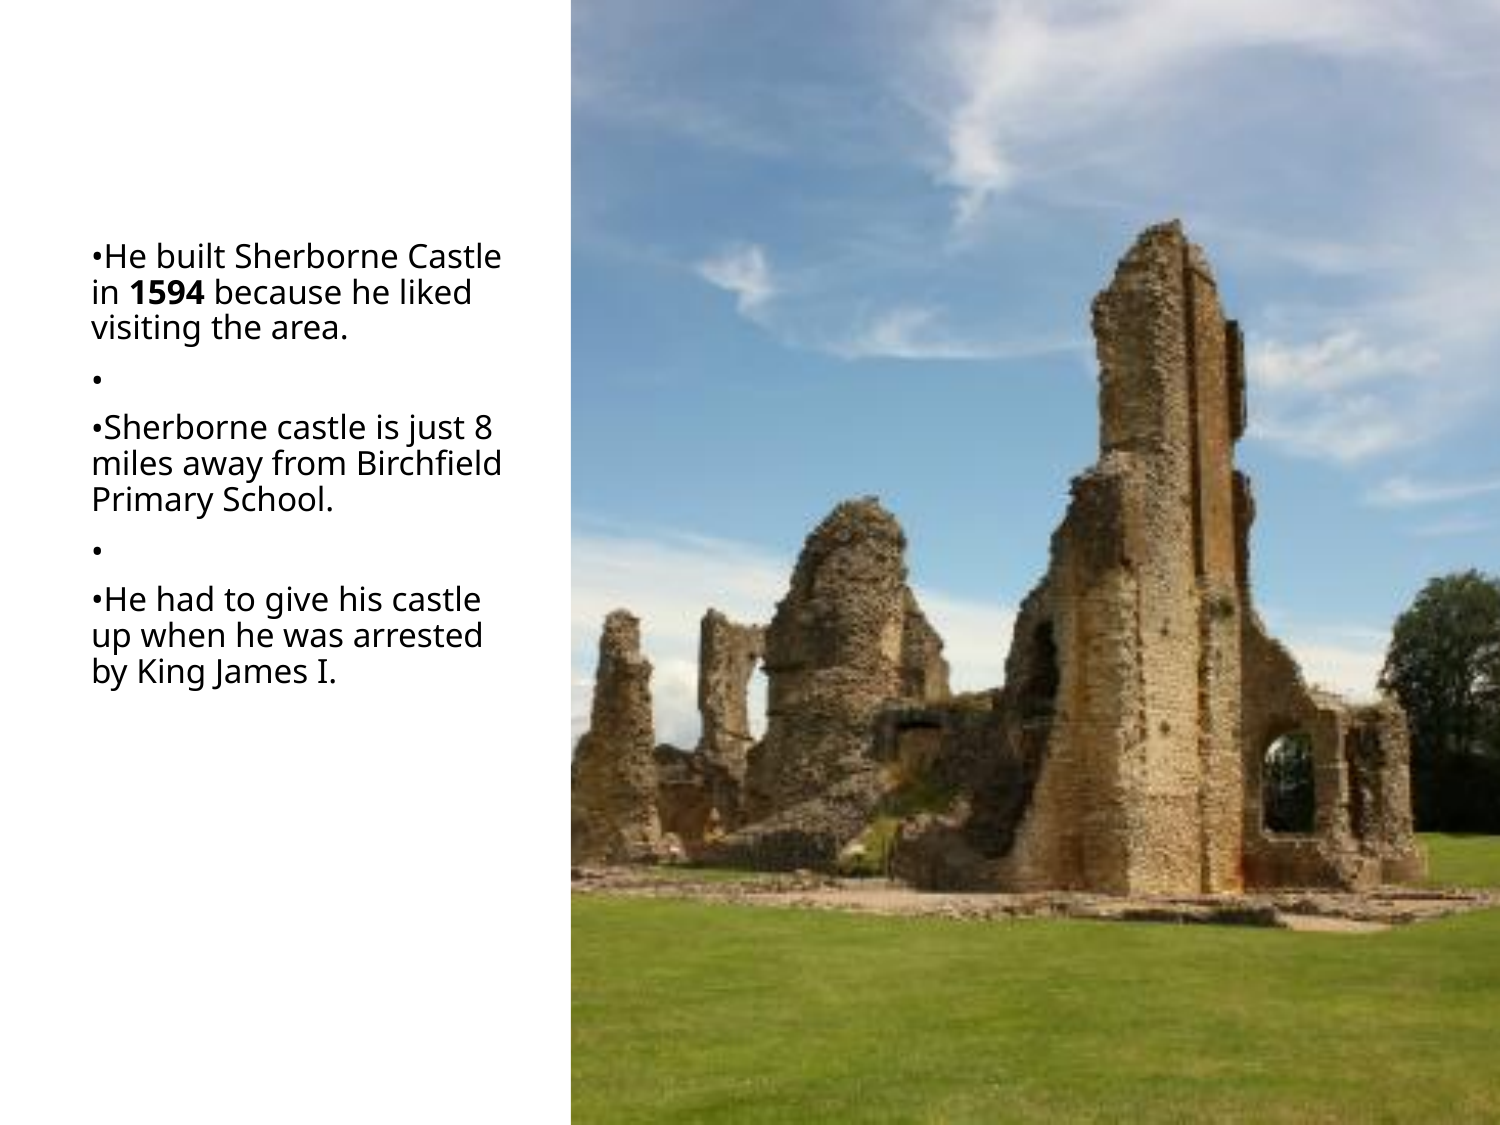

# He built Sherborne Castle in 1594 because he liked visiting the area.
Sherborne castle is just 8 miles away from Birchfield Primary School.
He had to give his castle up when he was arrested by King James I.